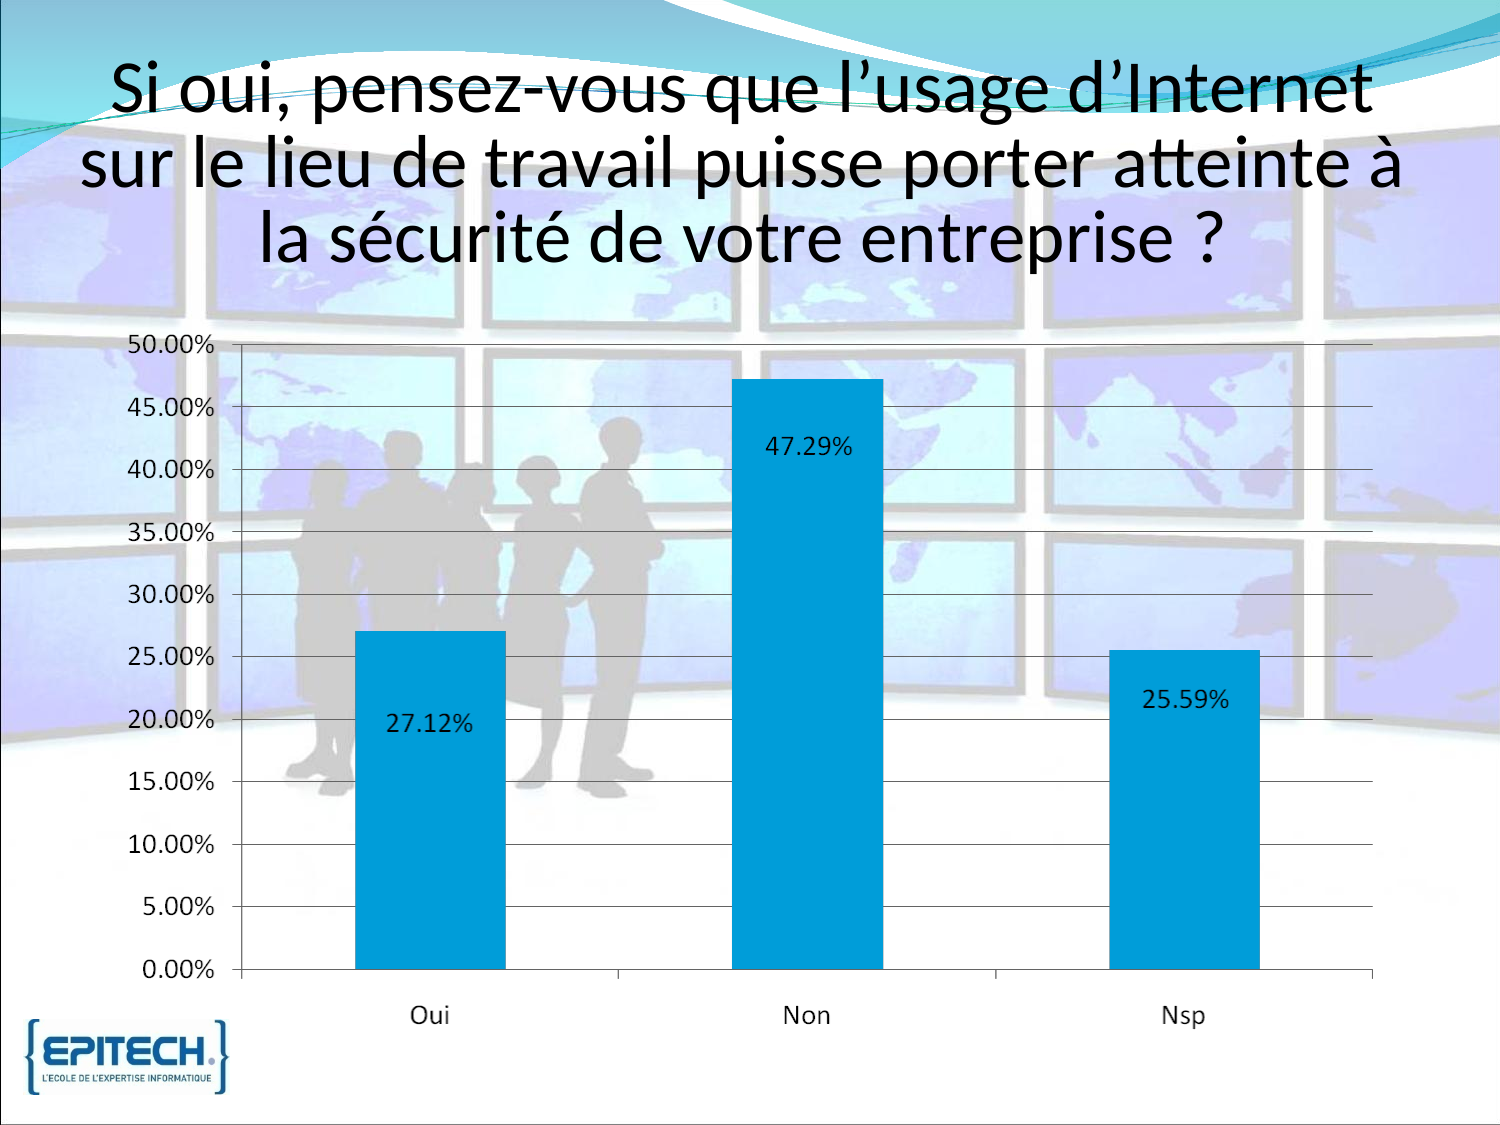

# Si oui, pensez-vous que l’usage d’Internet sur le lieu de travail puisse porter atteinte à la sécurité de votre entreprise ?